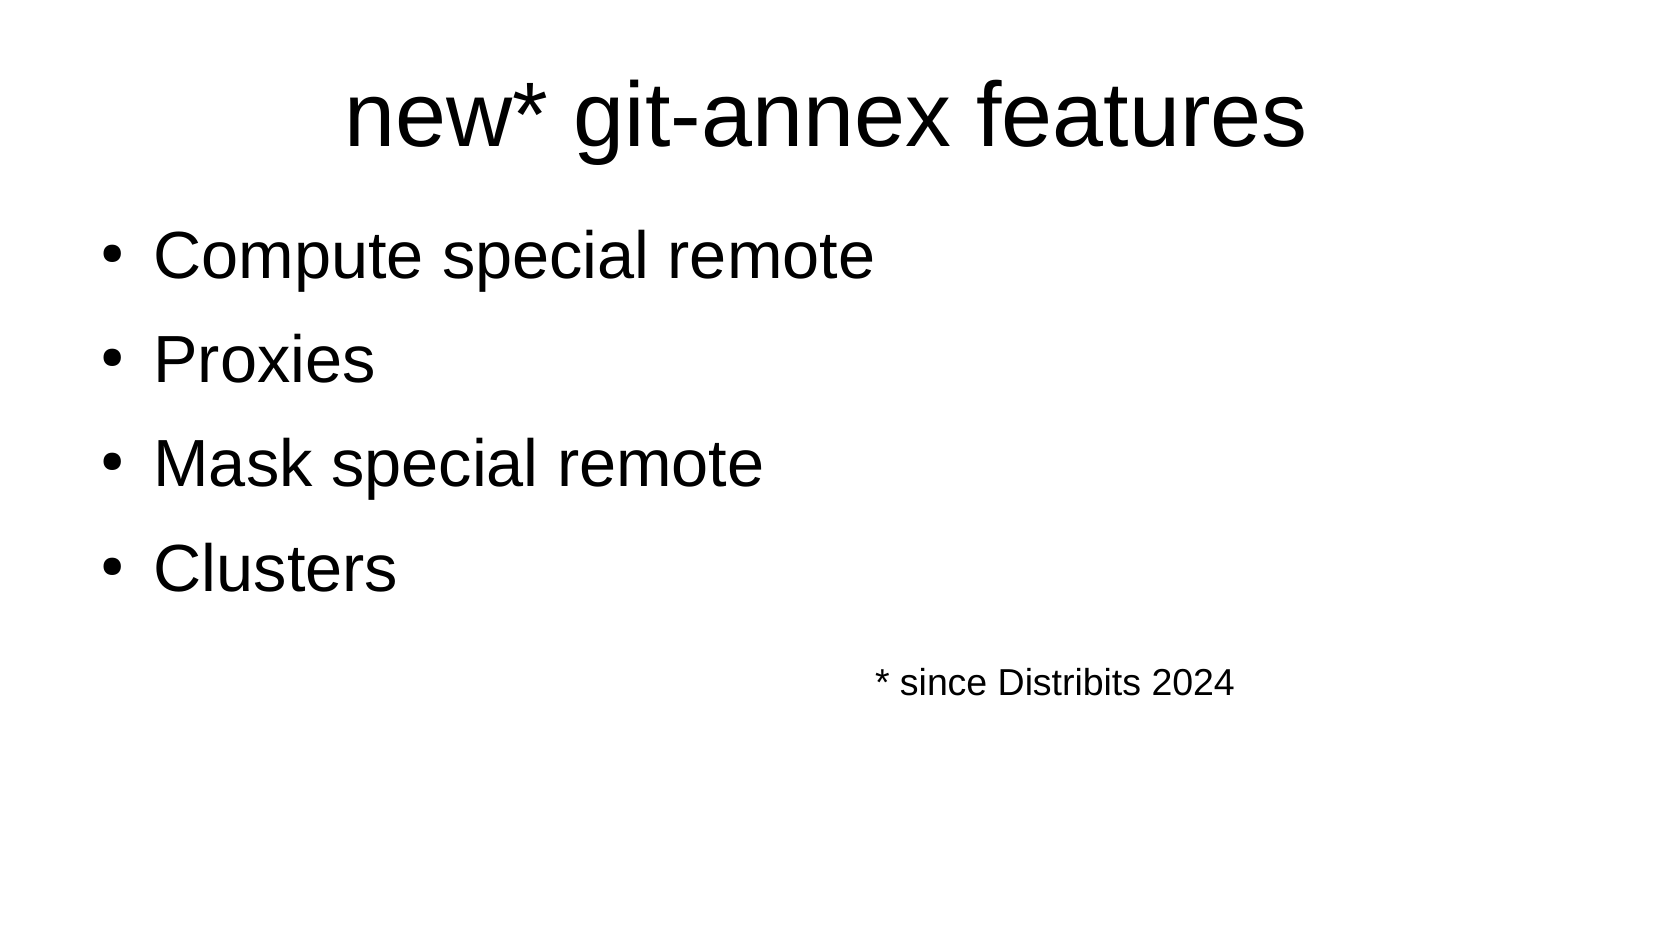

# new* git-annex features
Compute special remote
Proxies
Mask special remote
Clusters
 * since Distribits 2024